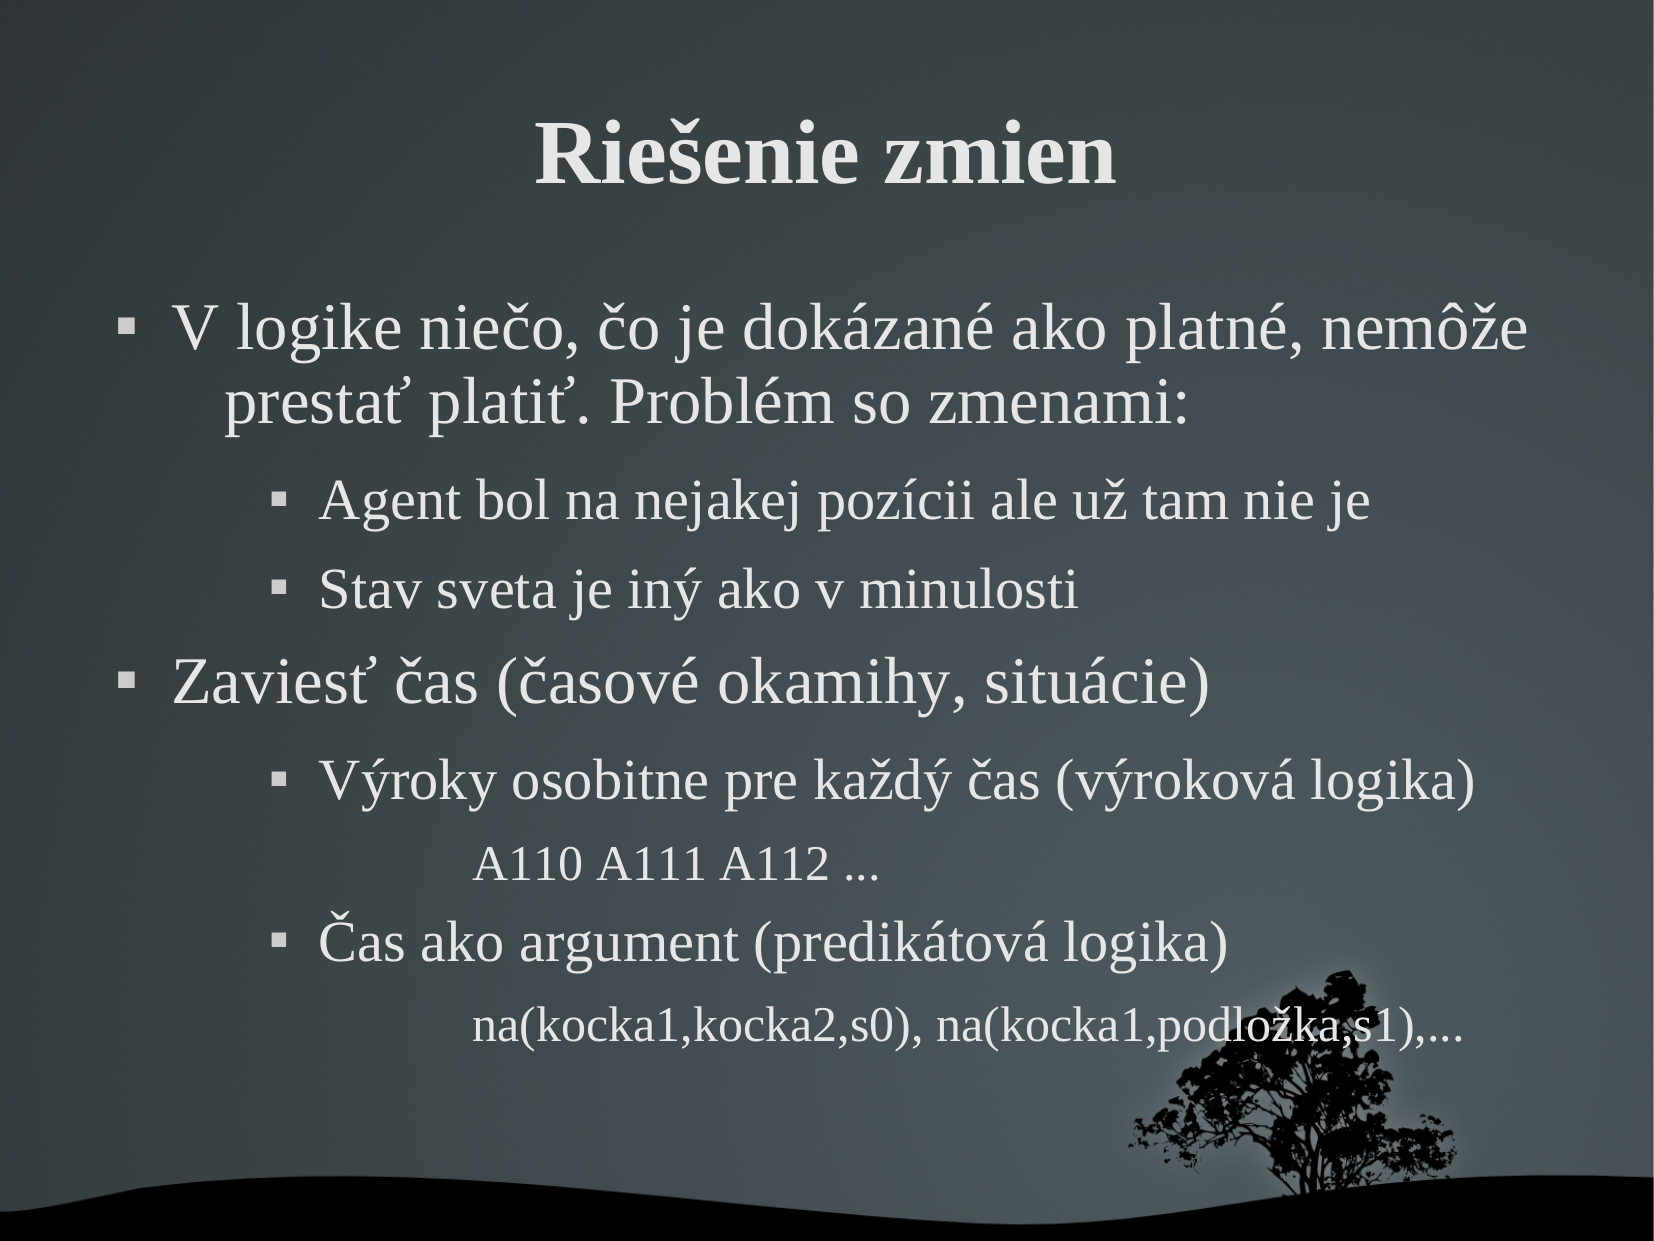

# Riešenie zmien
V logike niečo, čo je dokázané ako platné, nemôže prestať platiť. Problém so zmenami:
Agent bol na nejakej pozícii ale už tam nie je
Stav sveta je iný ako v minulosti
Zaviesť čas (časové okamihy, situácie)
Výroky osobitne pre každý čas (výroková logika)
A110 A111 A112 ...
Čas ako argument (predikátová logika)
na(kocka1,kocka2,s0), na(kocka1,podložka,s1),...